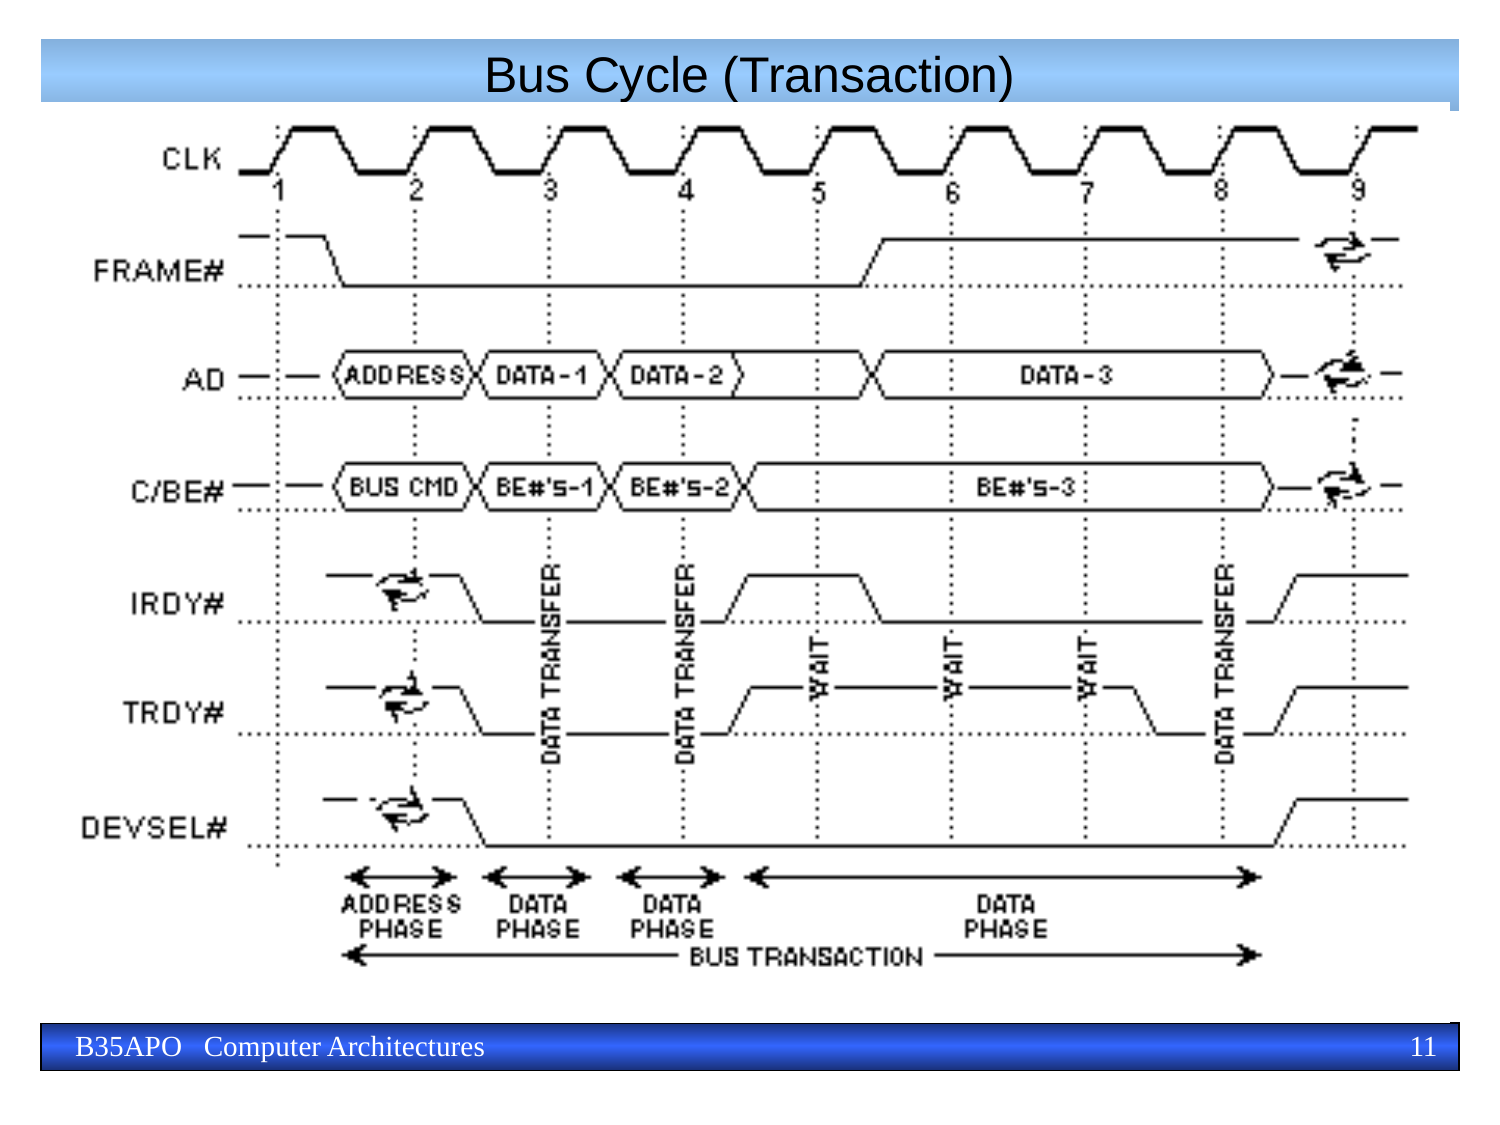

# Bus Cycle (Transaction)
B35APO Computer Architectures
11